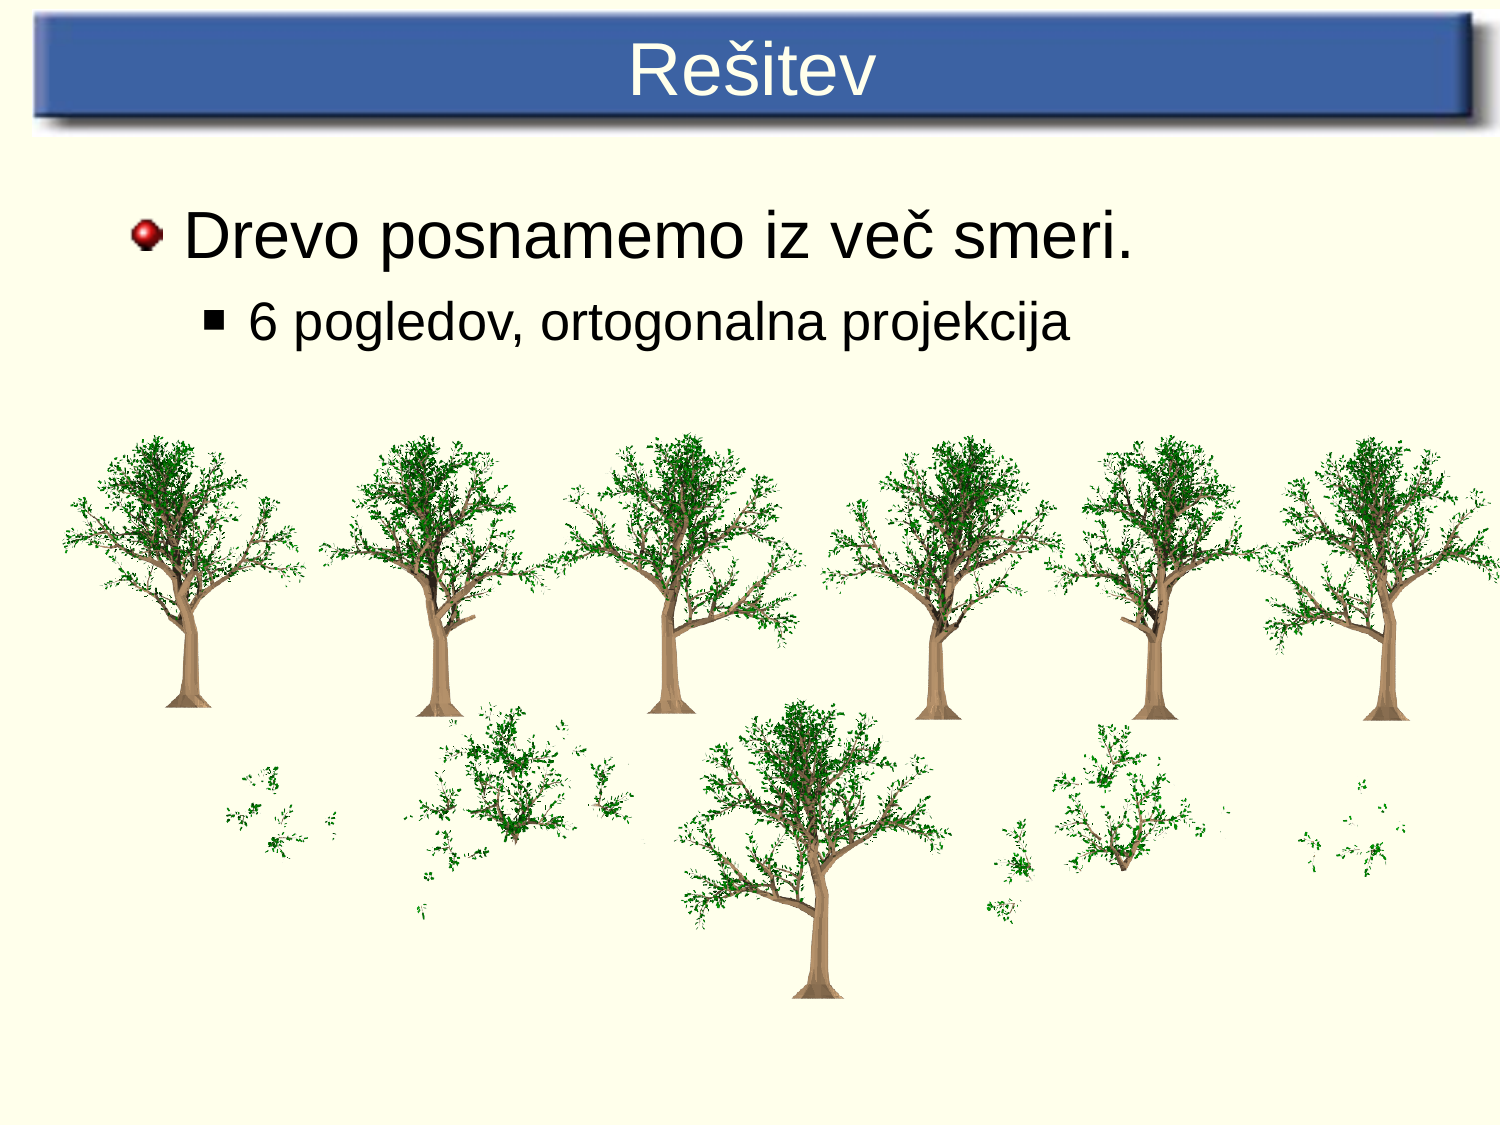

# Rešitev
Drevo posnamemo iz več smeri.
6 pogledov, ortogonalna projekcija